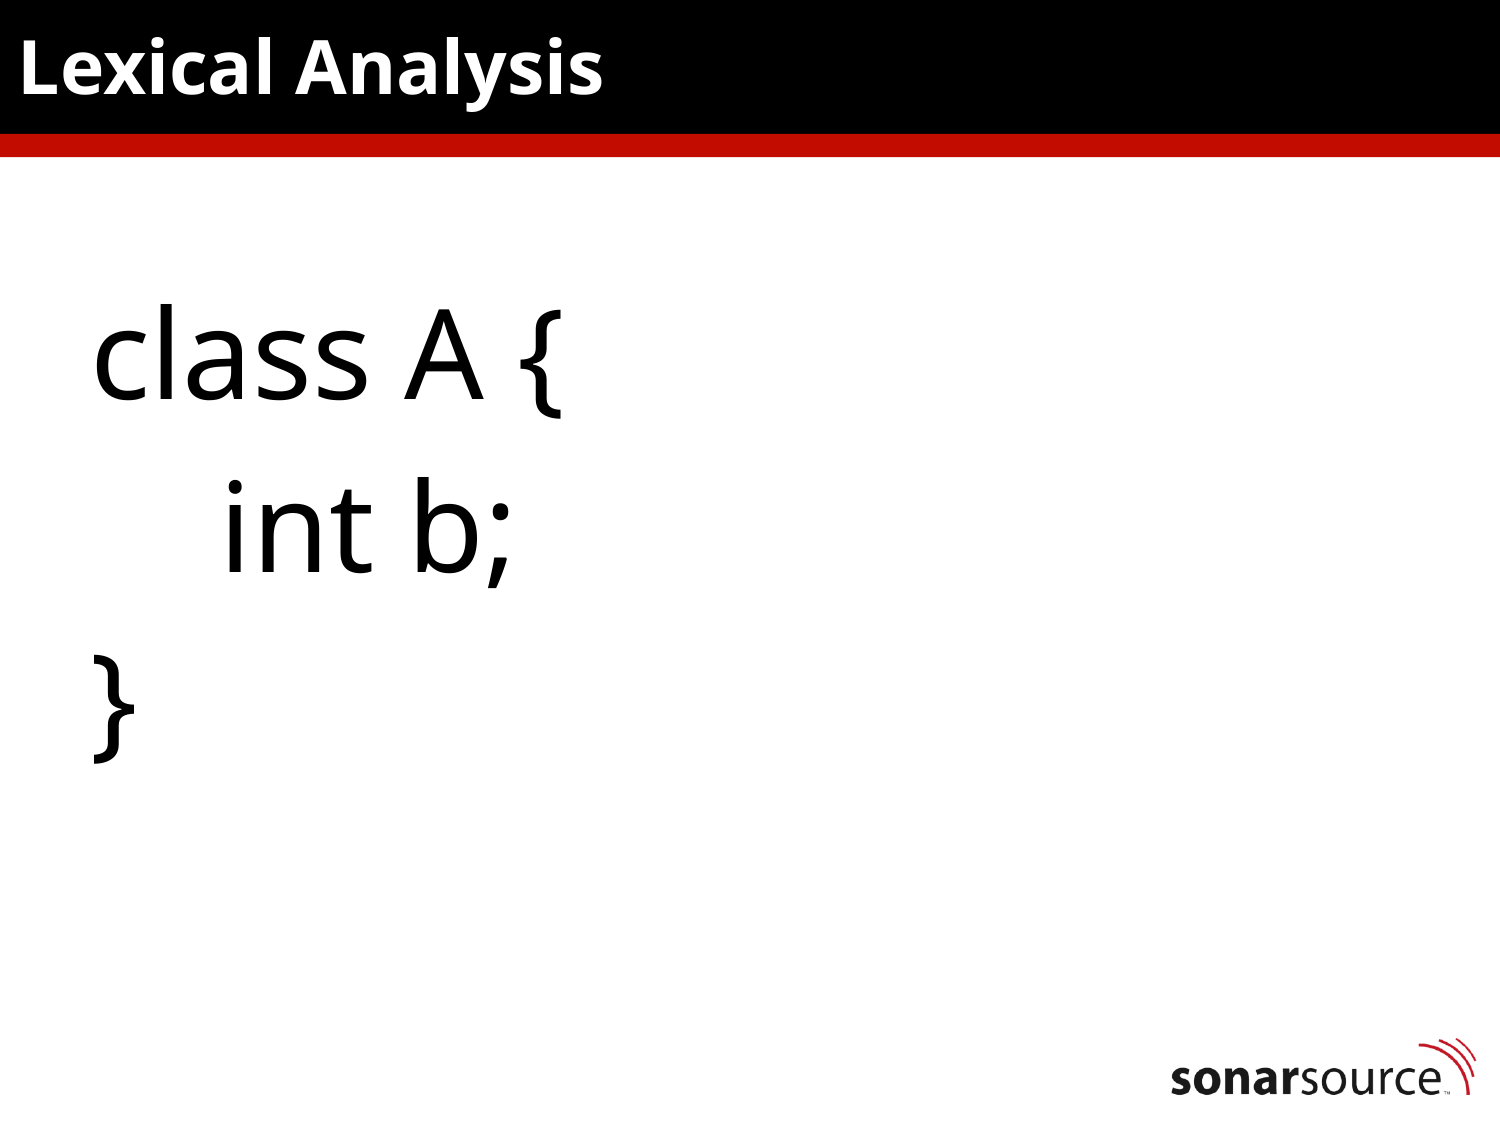

Lexical Analysis
class A {
 int b;
}